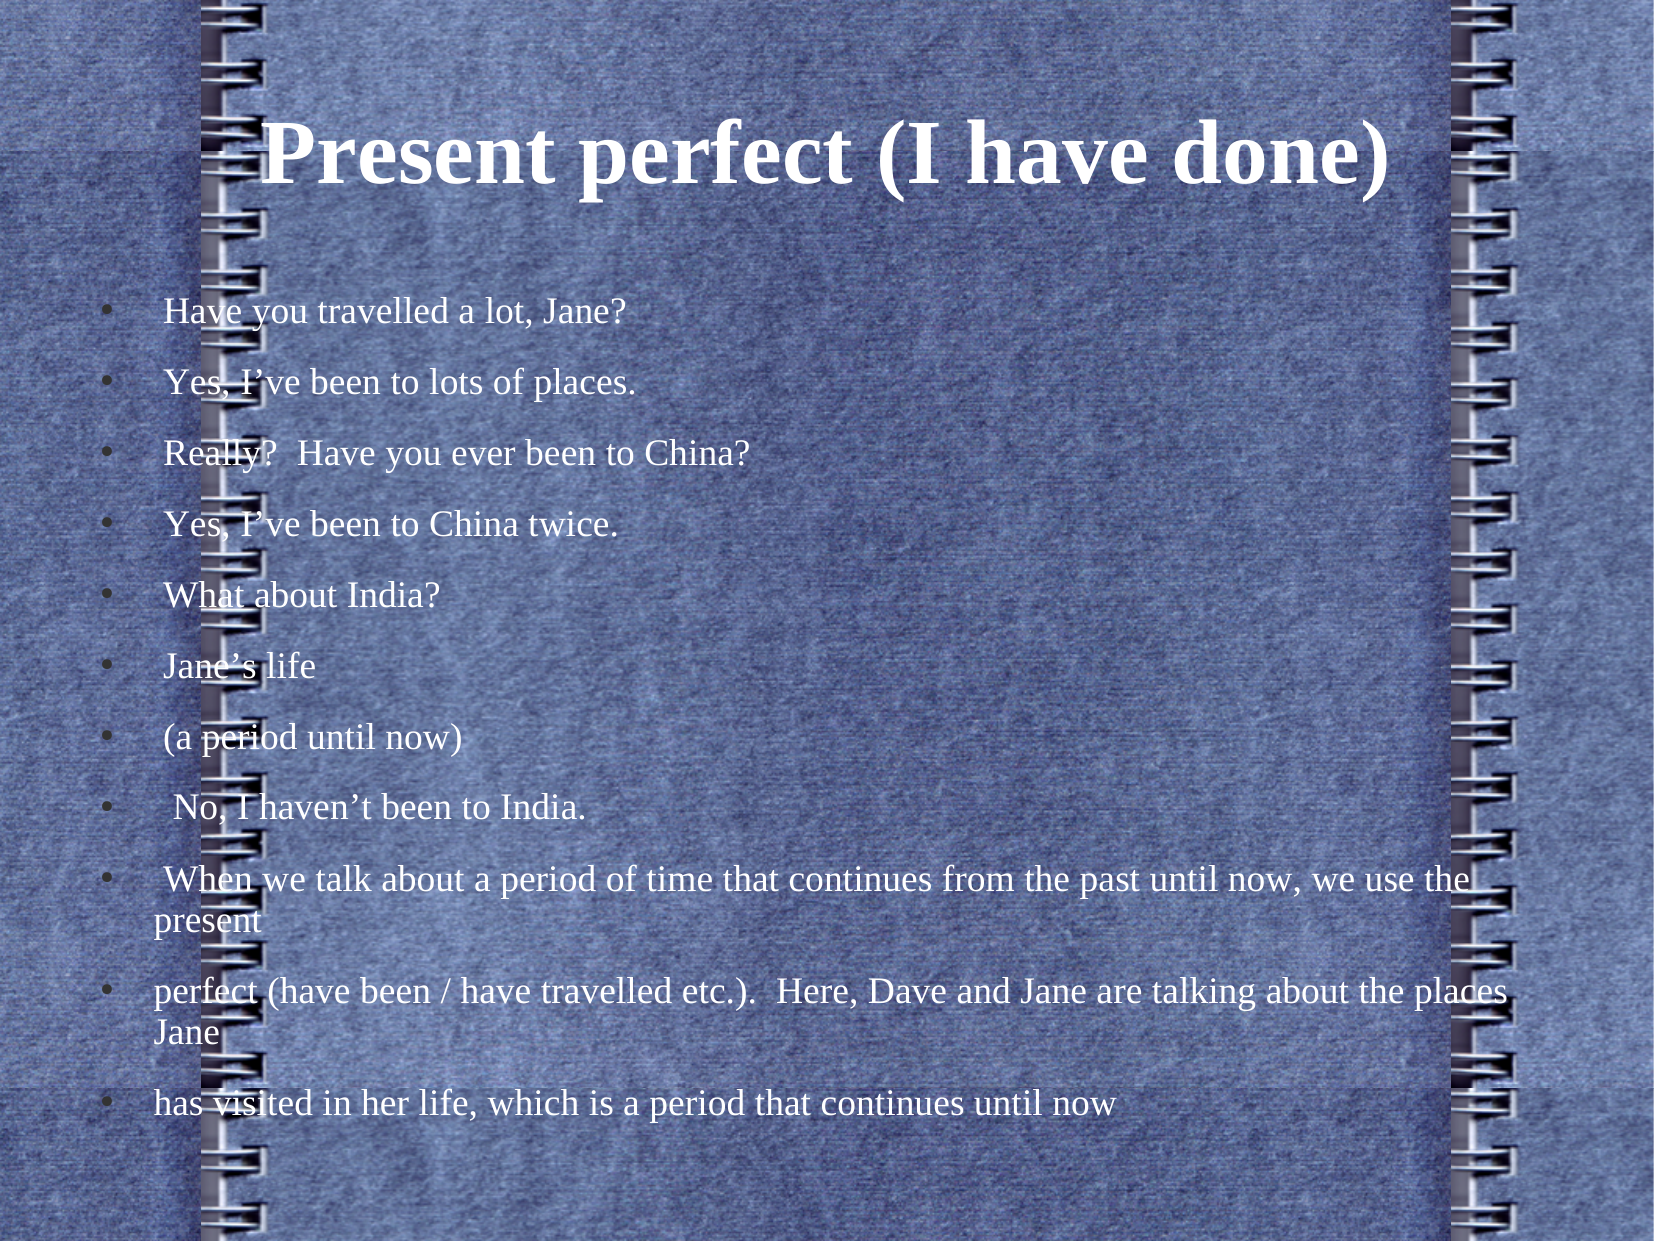

# Present perfect (I have done)
 Have you travelled a lot, Jane?
 Yes, I’ve been to lots of places.
 Really? Have you ever been to China?
 Yes, I’ve been to China twice.
 What about India?
 Jane’s life
 (a period until now)
 No, I haven’t been to India.
 When we talk about a period of time that continues from the past until now, we use the present
perfect (have been / have travelled etc.). Here, Dave and Jane are talking about the places Jane
has visited in her life, which is a period that continues until now